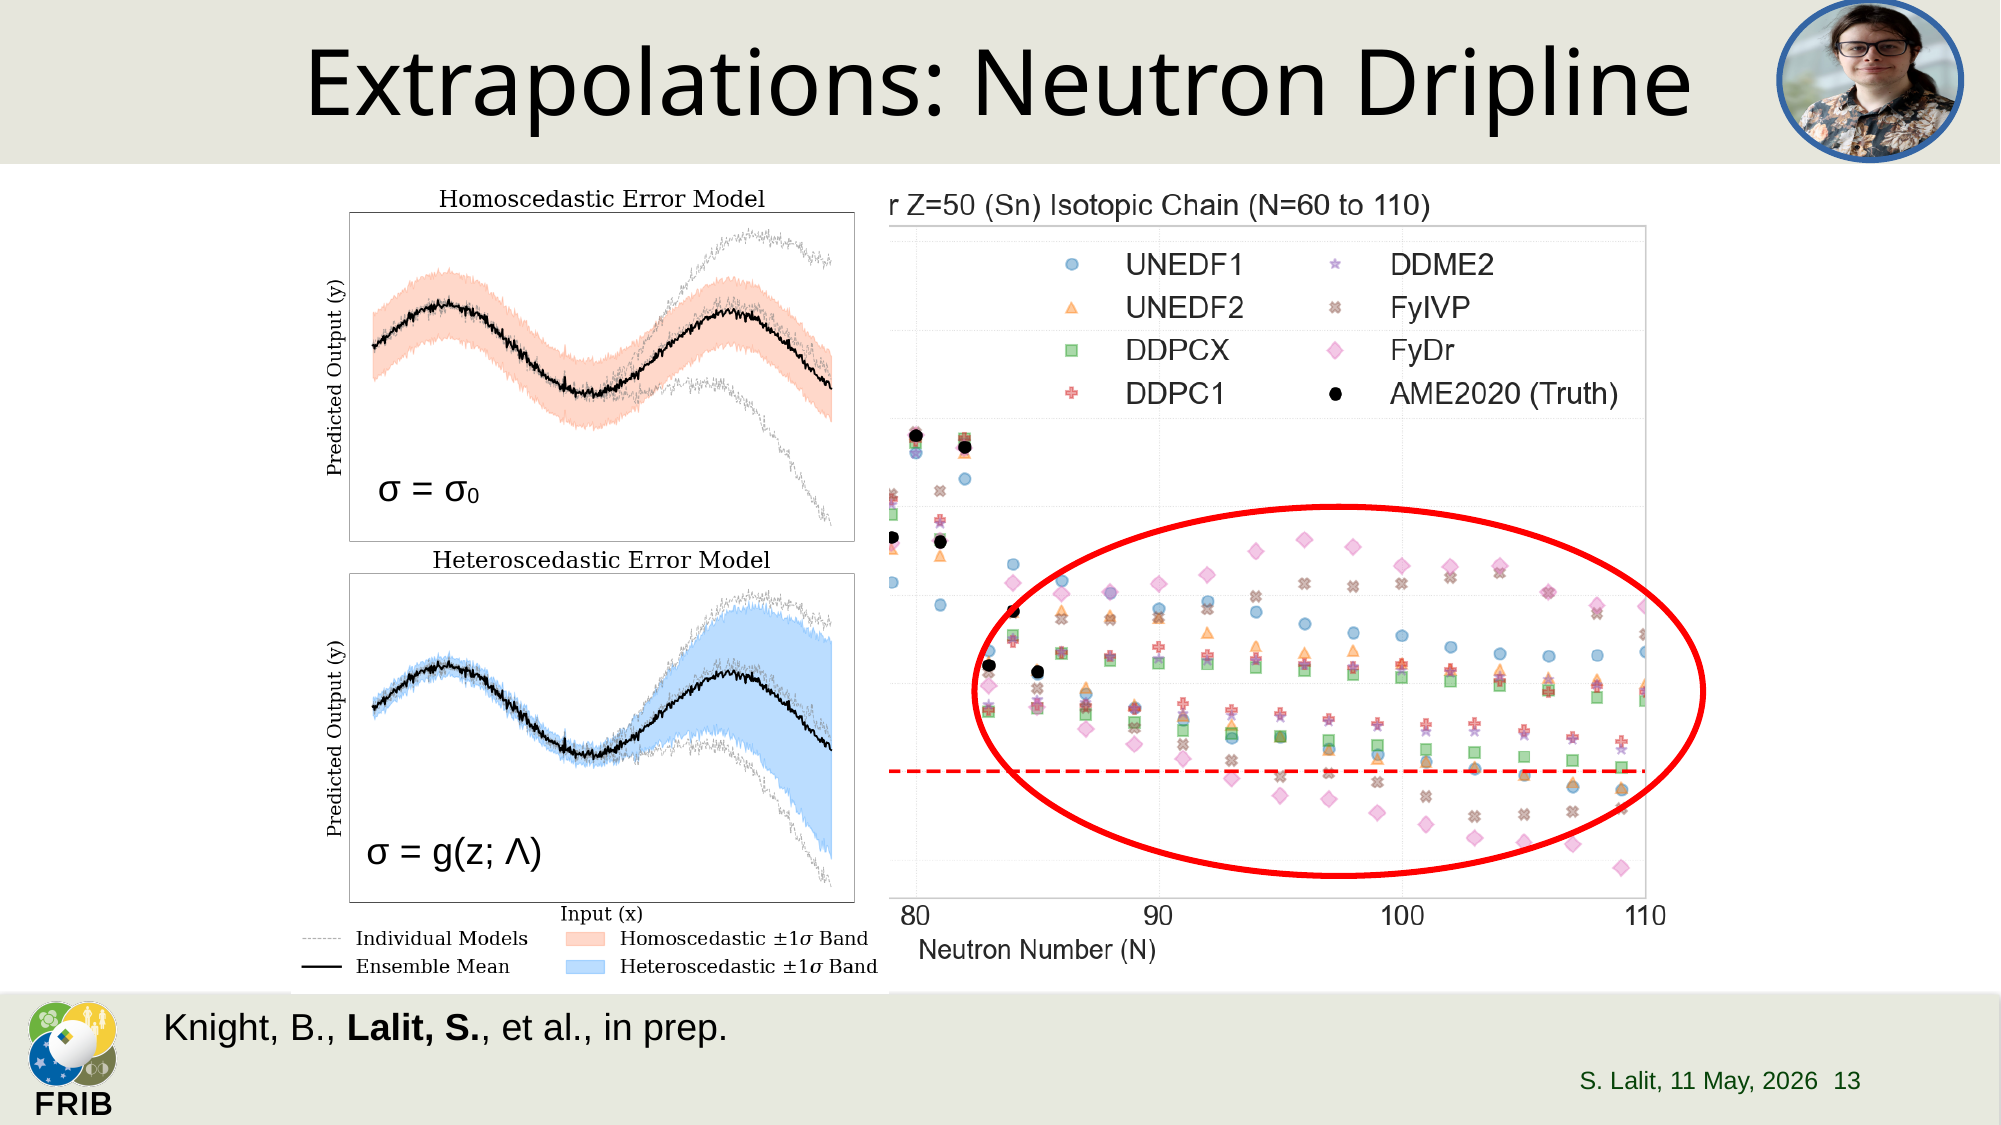

Extrapolations: Neutron Dripline
Knight, B., Lalit, S., et al., in prep.
σ = σ0
σ = g(z; Λ)
S. Lalit, 11 May, 2026
13